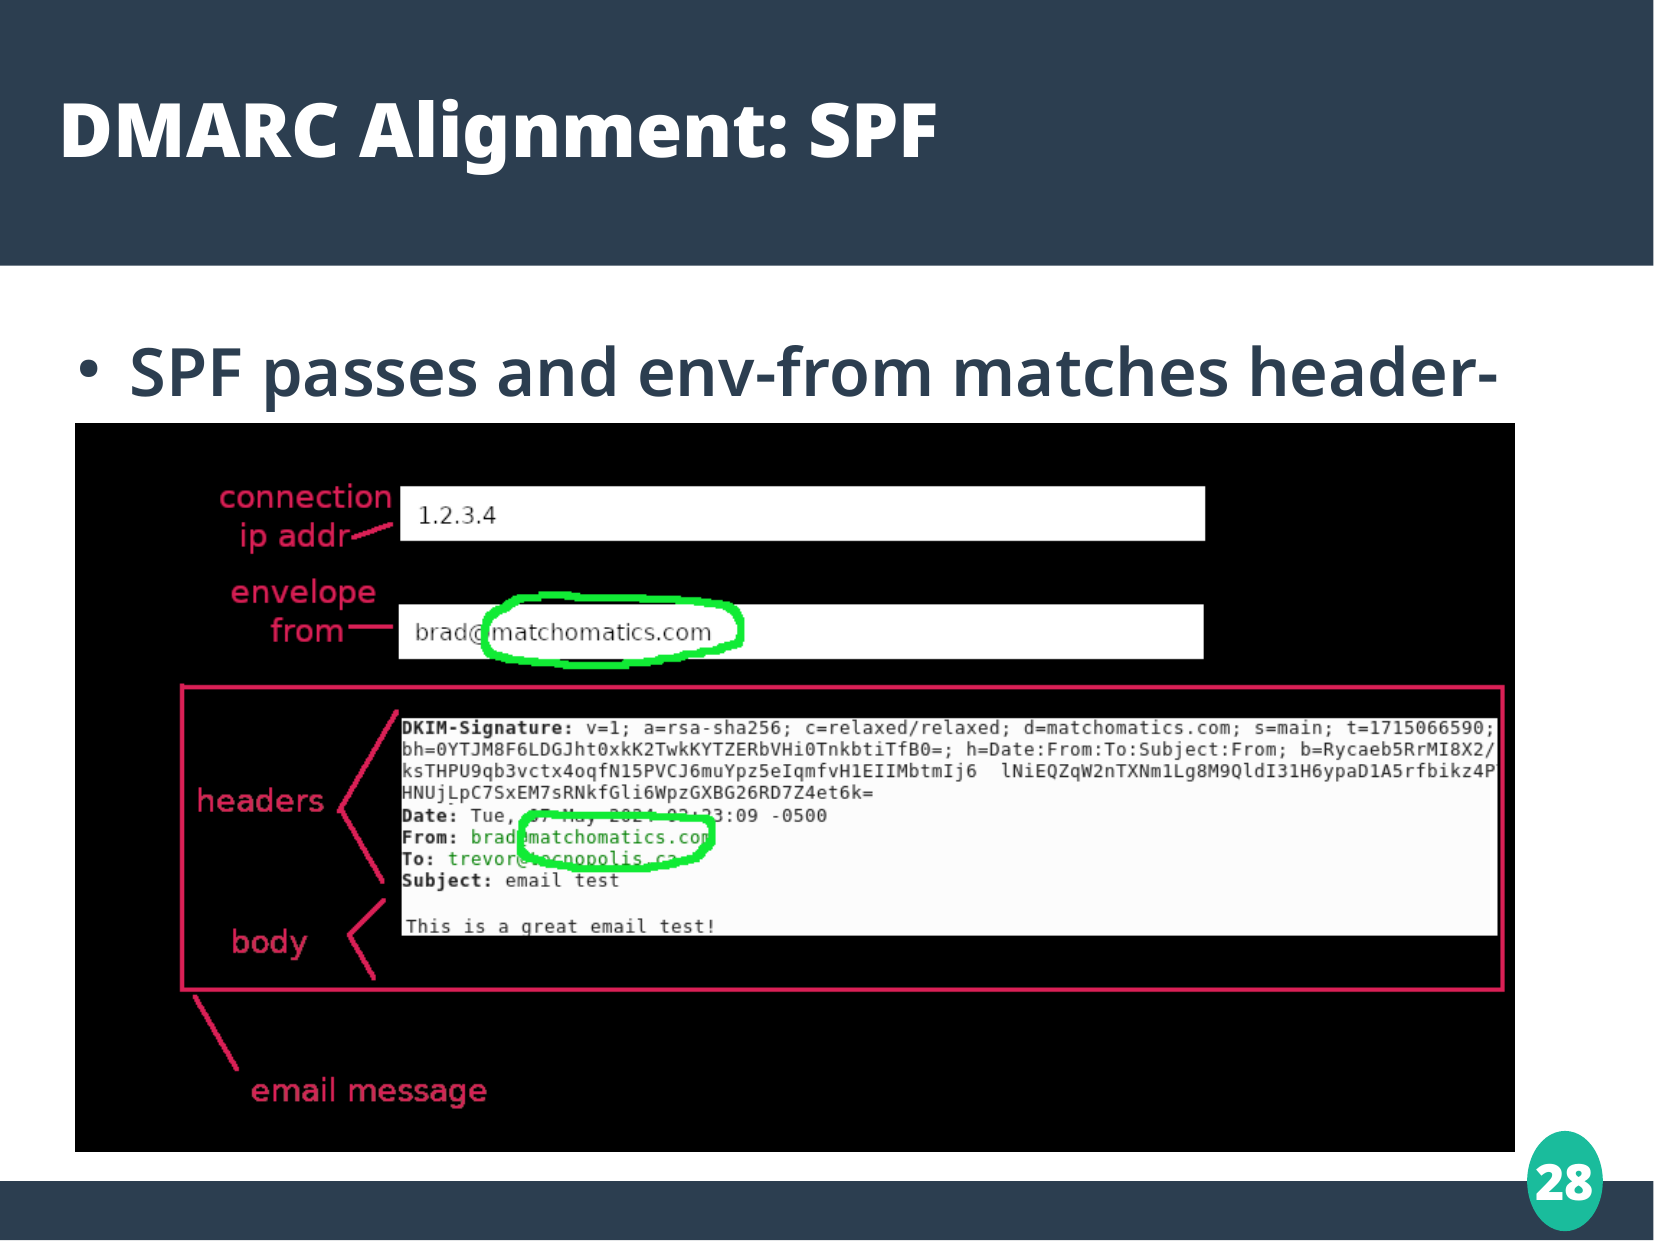

# DMARC Alignment: SPF
SPF passes and env-from matches header-from